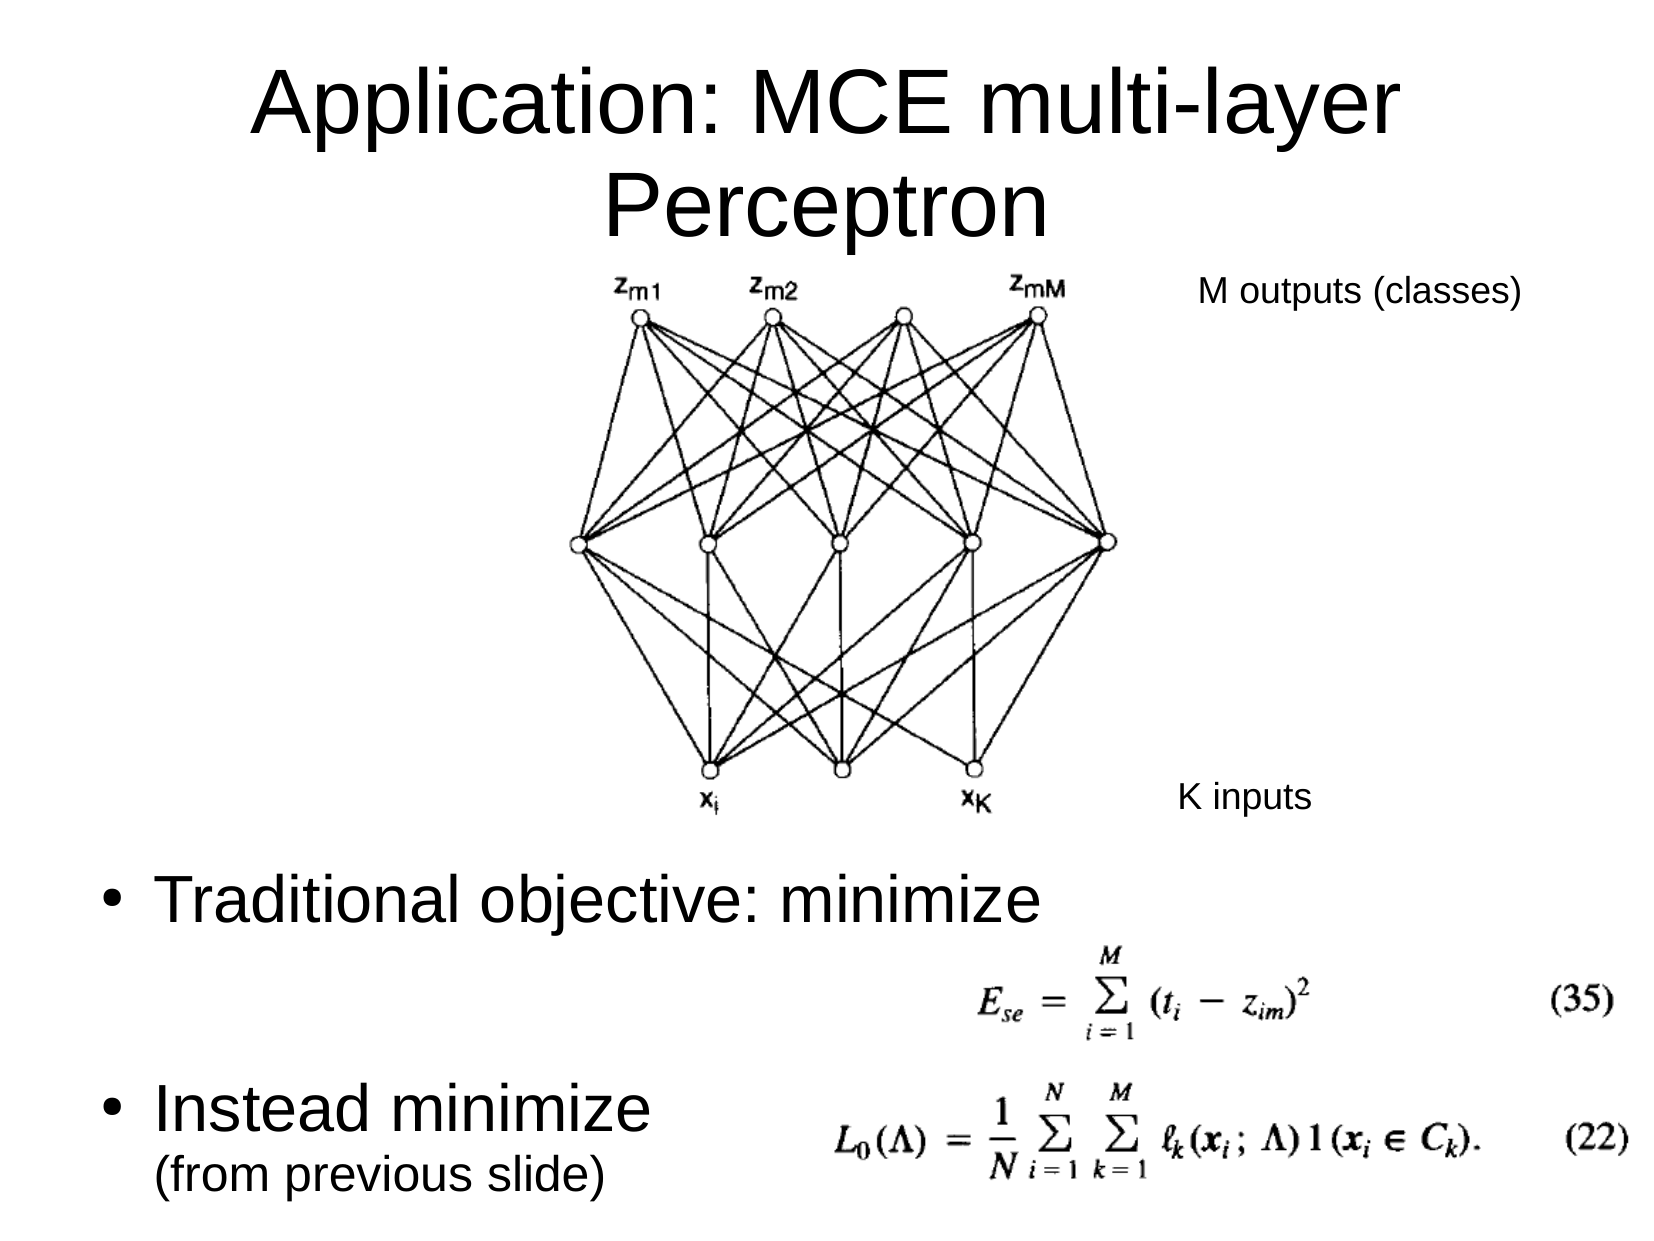

# Application: MCE multi-layer Perceptron
M outputs (classes)
K inputs
Traditional objective: minimize
Instead minimize
(from previous slide)